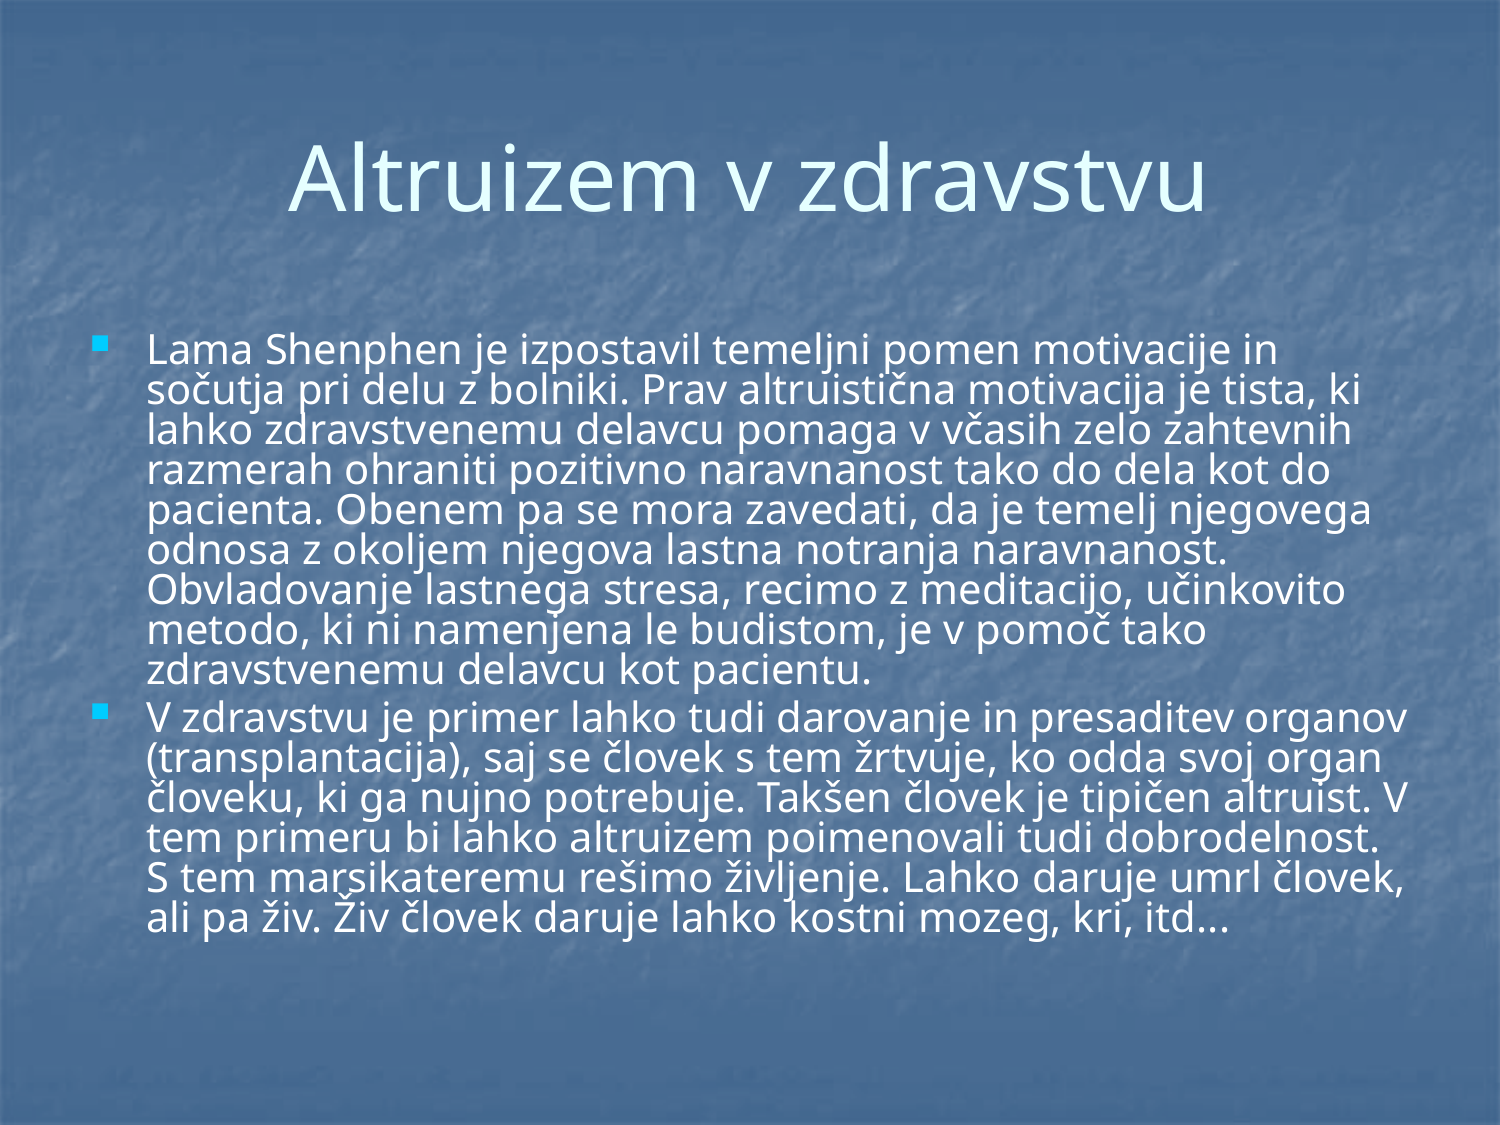

# Altruizem v zdravstvu
Lama Shenphen je izpostavil temeljni pomen motivacije in sočutja pri delu z bolniki. Prav altruistična motivacija je tista, ki lahko zdravstvenemu delavcu pomaga v včasih zelo zahtevnih razmerah ohraniti pozitivno naravnanost tako do dela kot do pacienta. Obenem pa se mora zavedati, da je temelj njegovega odnosa z okoljem njegova lastna notranja naravnanost. Obvladovanje lastnega stresa, recimo z meditacijo, učinkovito metodo, ki ni namenjena le budistom, je v pomoč tako zdravstvenemu delavcu kot pacientu.
V zdravstvu je primer lahko tudi darovanje in presaditev organov (transplantacija), saj se človek s tem žrtvuje, ko odda svoj organ človeku, ki ga nujno potrebuje. Takšen človek je tipičen altruist. V tem primeru bi lahko altruizem poimenovali tudi dobrodelnost. S tem marsikateremu rešimo življenje. Lahko daruje umrl človek, ali pa živ. Živ človek daruje lahko kostni mozeg, kri, itd...